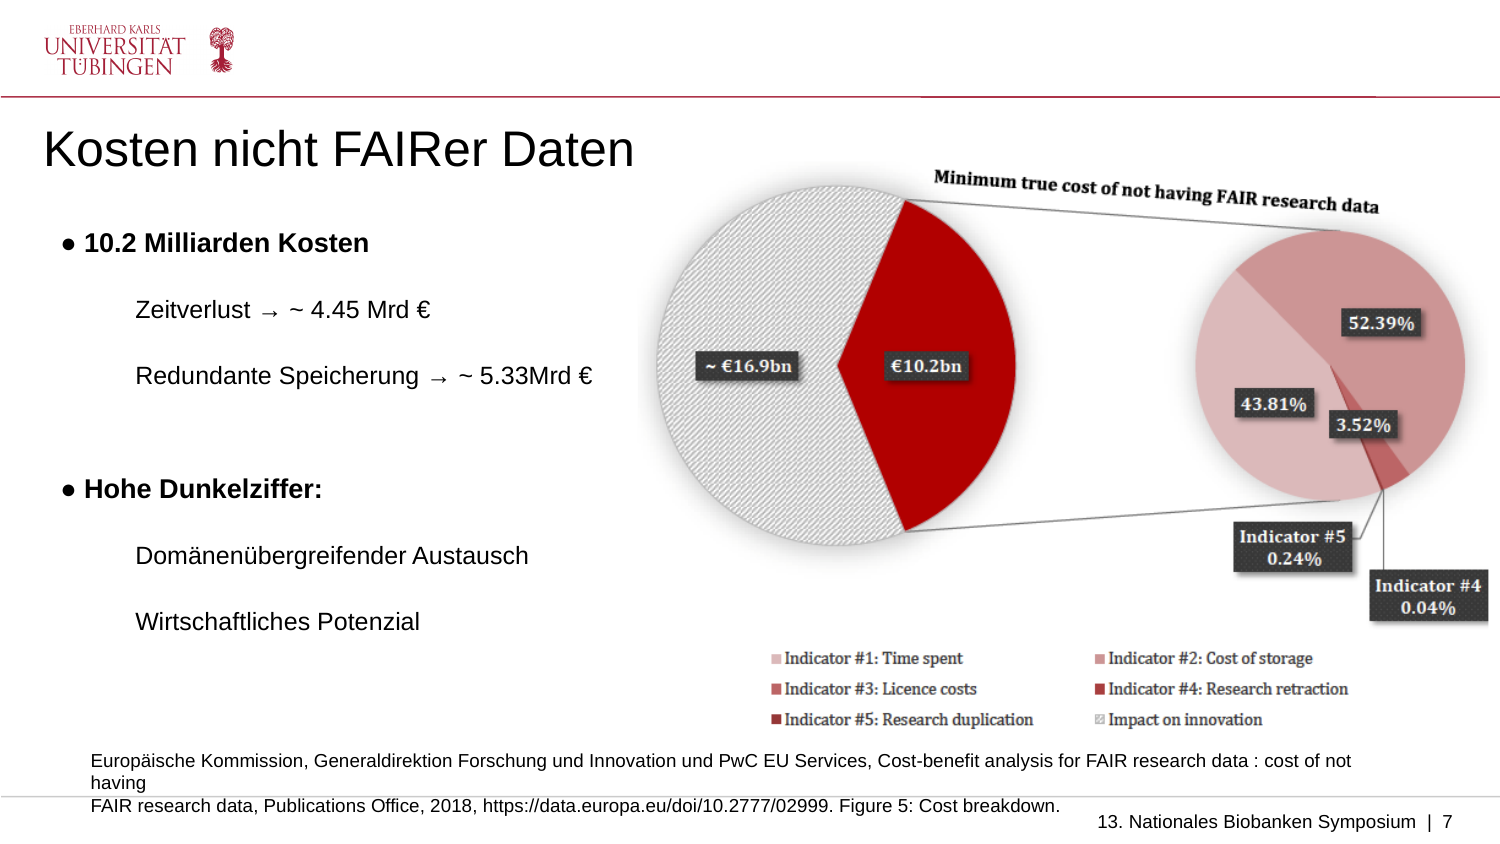

# Kosten nicht FAIRer Daten
● 10.2 Milliarden Kosten
Zeitverlust → ~ 4.45 Mrd €
Redundante Speicherung → ~ 5.33Mrd €
● Hohe Dunkelziffer:
Domänenübergreifender Austausch
Wirtschaftliches Potenzial
Europäische Kommission, Generaldirektion Forschung und Innovation und PwC EU Services, Cost-benefit analysis for FAIR research data : cost of not having
FAIR research data, Publications Office, 2018, https://data.europa.eu/doi/10.2777/02999. Figure 5: Cost breakdown.